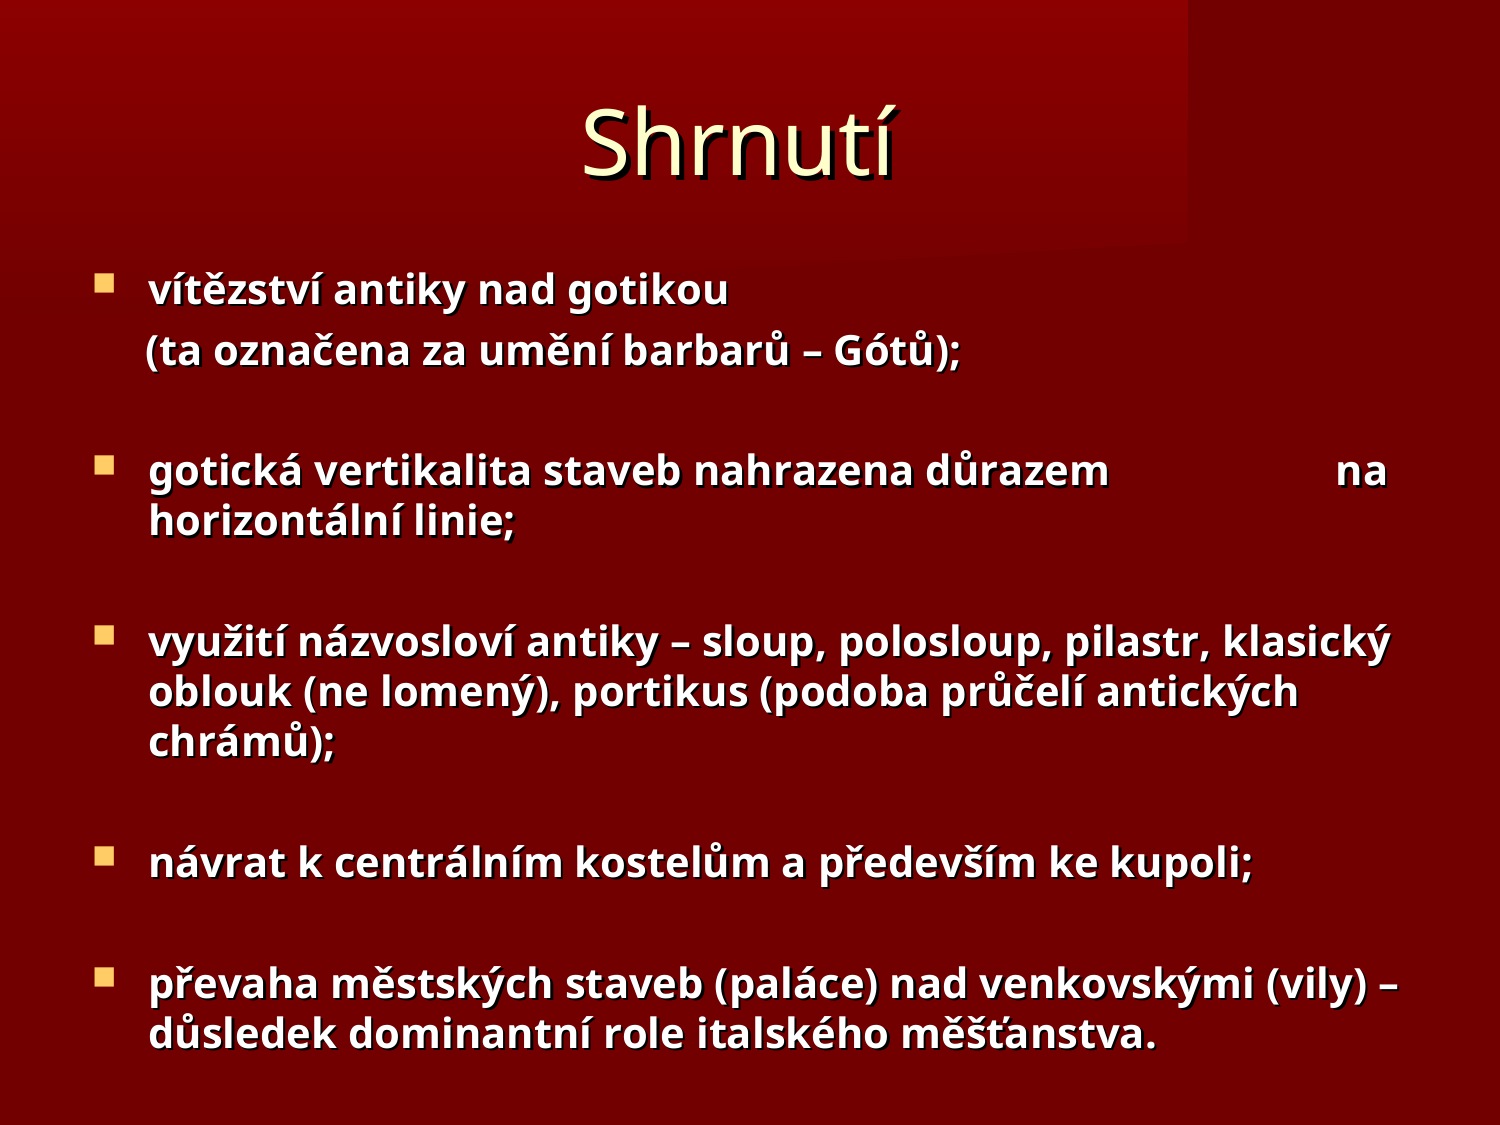

# Shrnutí
vítězství antiky nad gotikou
 (ta označena za umění barbarů – Gótů);
gotická vertikalita staveb nahrazena důrazem na horizontální linie;
využití názvosloví antiky – sloup, polosloup, pilastr, klasický oblouk (ne lomený), portikus (podoba průčelí antických chrámů);
návrat k centrálním kostelům a především ke kupoli;
převaha městských staveb (paláce) nad venkovskými (vily) – důsledek dominantní role italského měšťanstva.